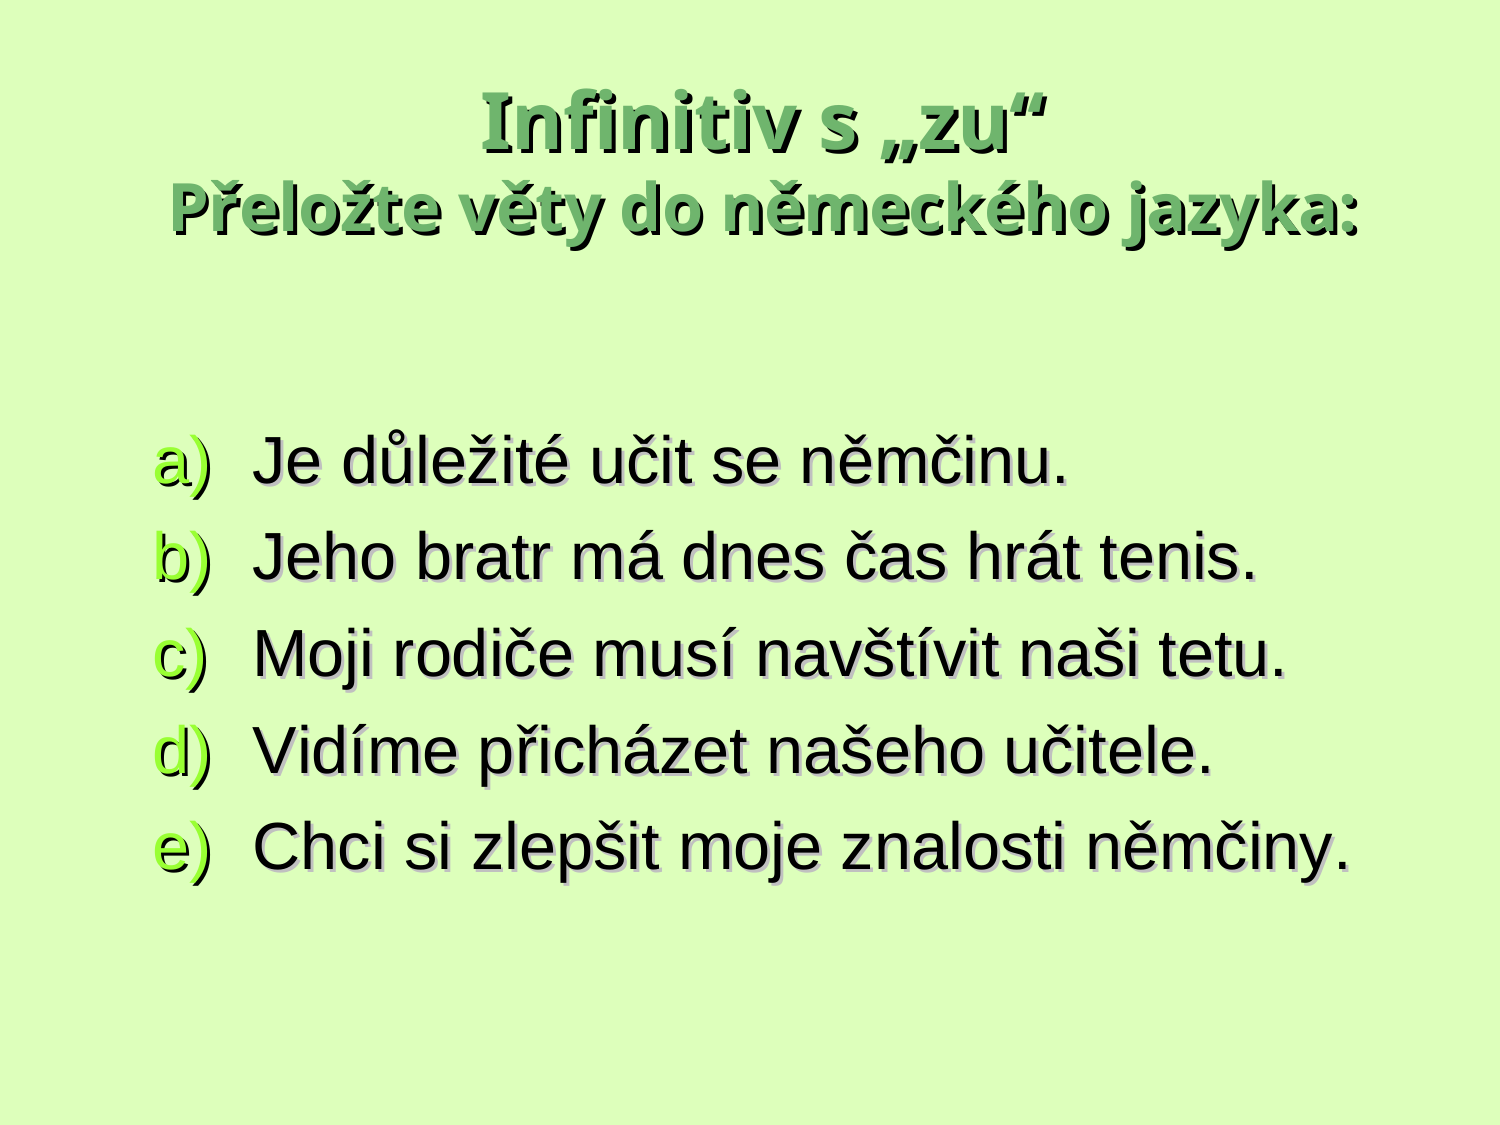

# Infinitiv s „zu“ Přeložte věty do německého jazyka:
Je důležité učit se němčinu.
Jeho bratr má dnes čas hrát tenis.
Moji rodiče musí navštívit naši tetu.
Vidíme přicházet našeho učitele.
Chci si zlepšit moje znalosti němčiny.